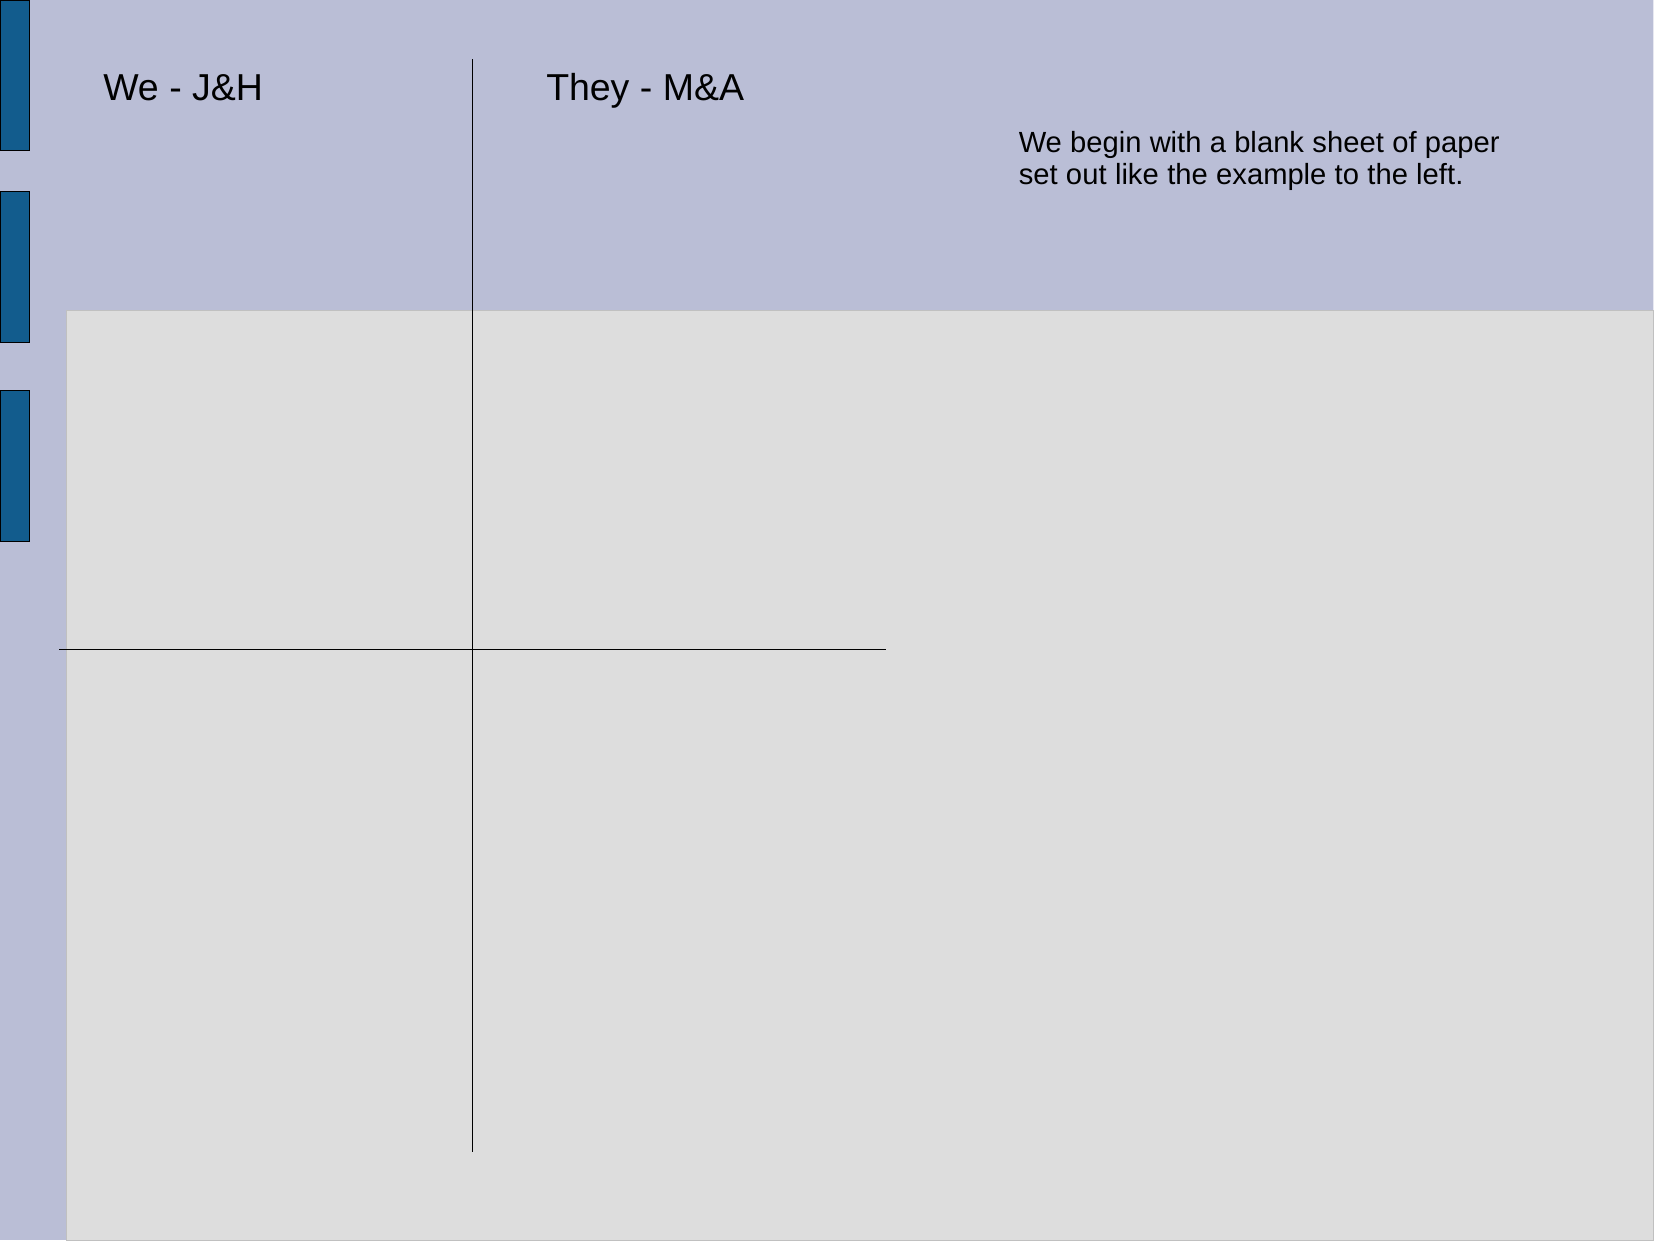

We - J&H
They - M&A
We begin with a blank sheet of paper set out like the example to the left.